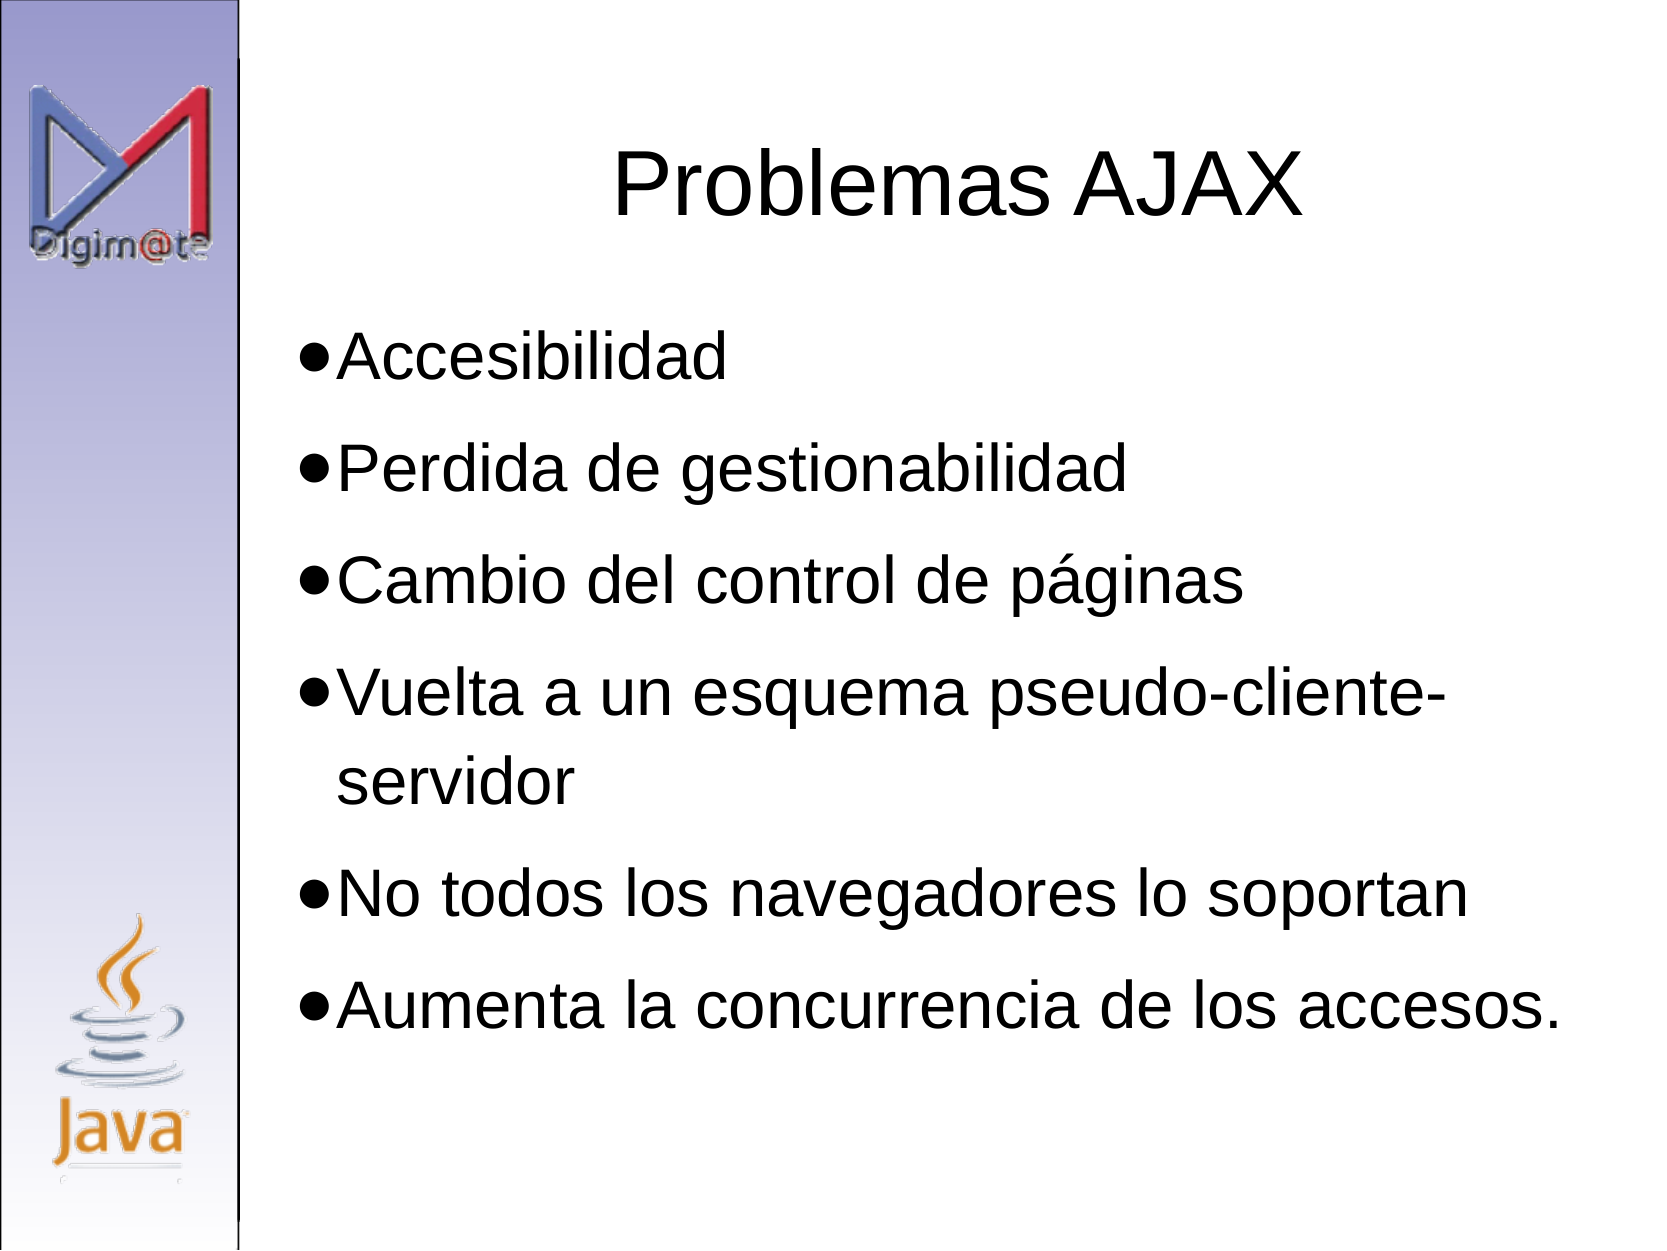

# Problemas AJAX
Accesibilidad
Perdida de gestionabilidad
Cambio del control de páginas
Vuelta a un esquema pseudo-cliente-servidor
No todos los navegadores lo soportan
Aumenta la concurrencia de los accesos.